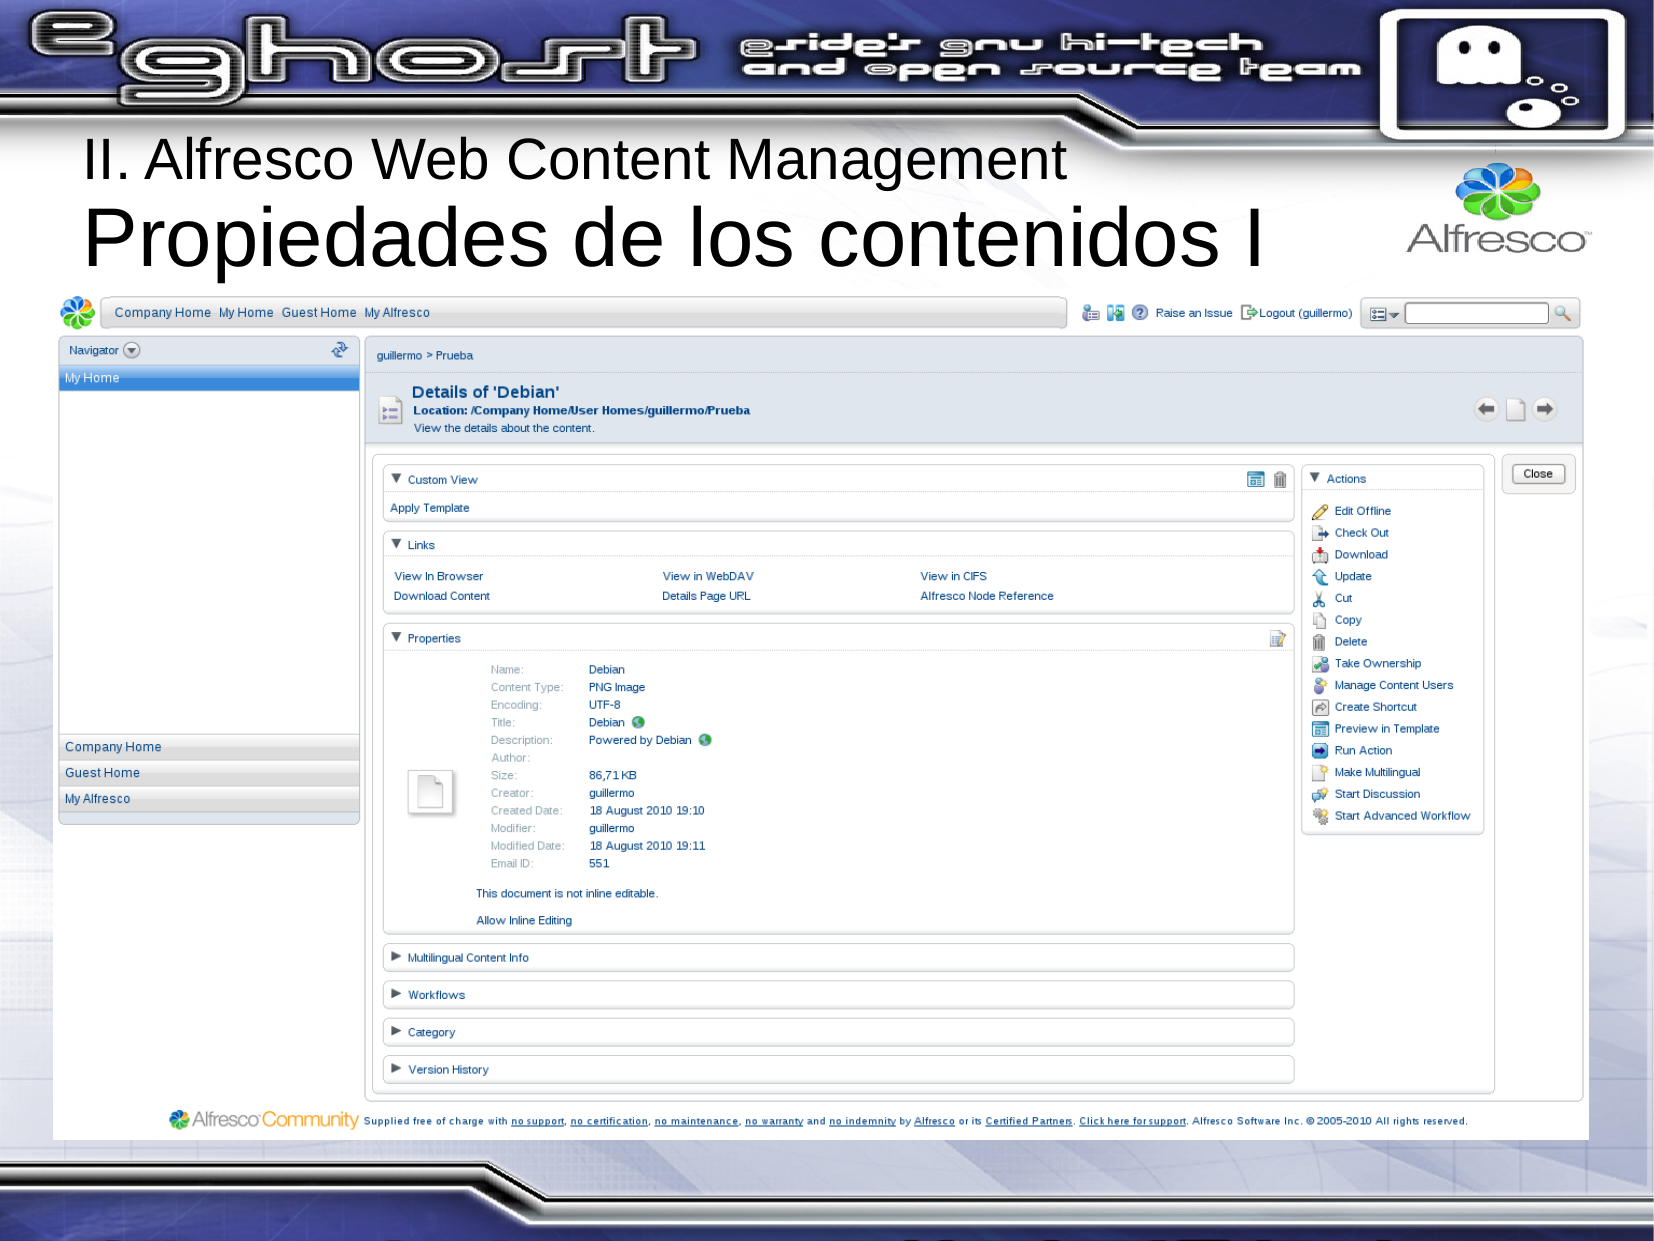

# II. Alfresco Web Content Management Propiedades de los contenidos I